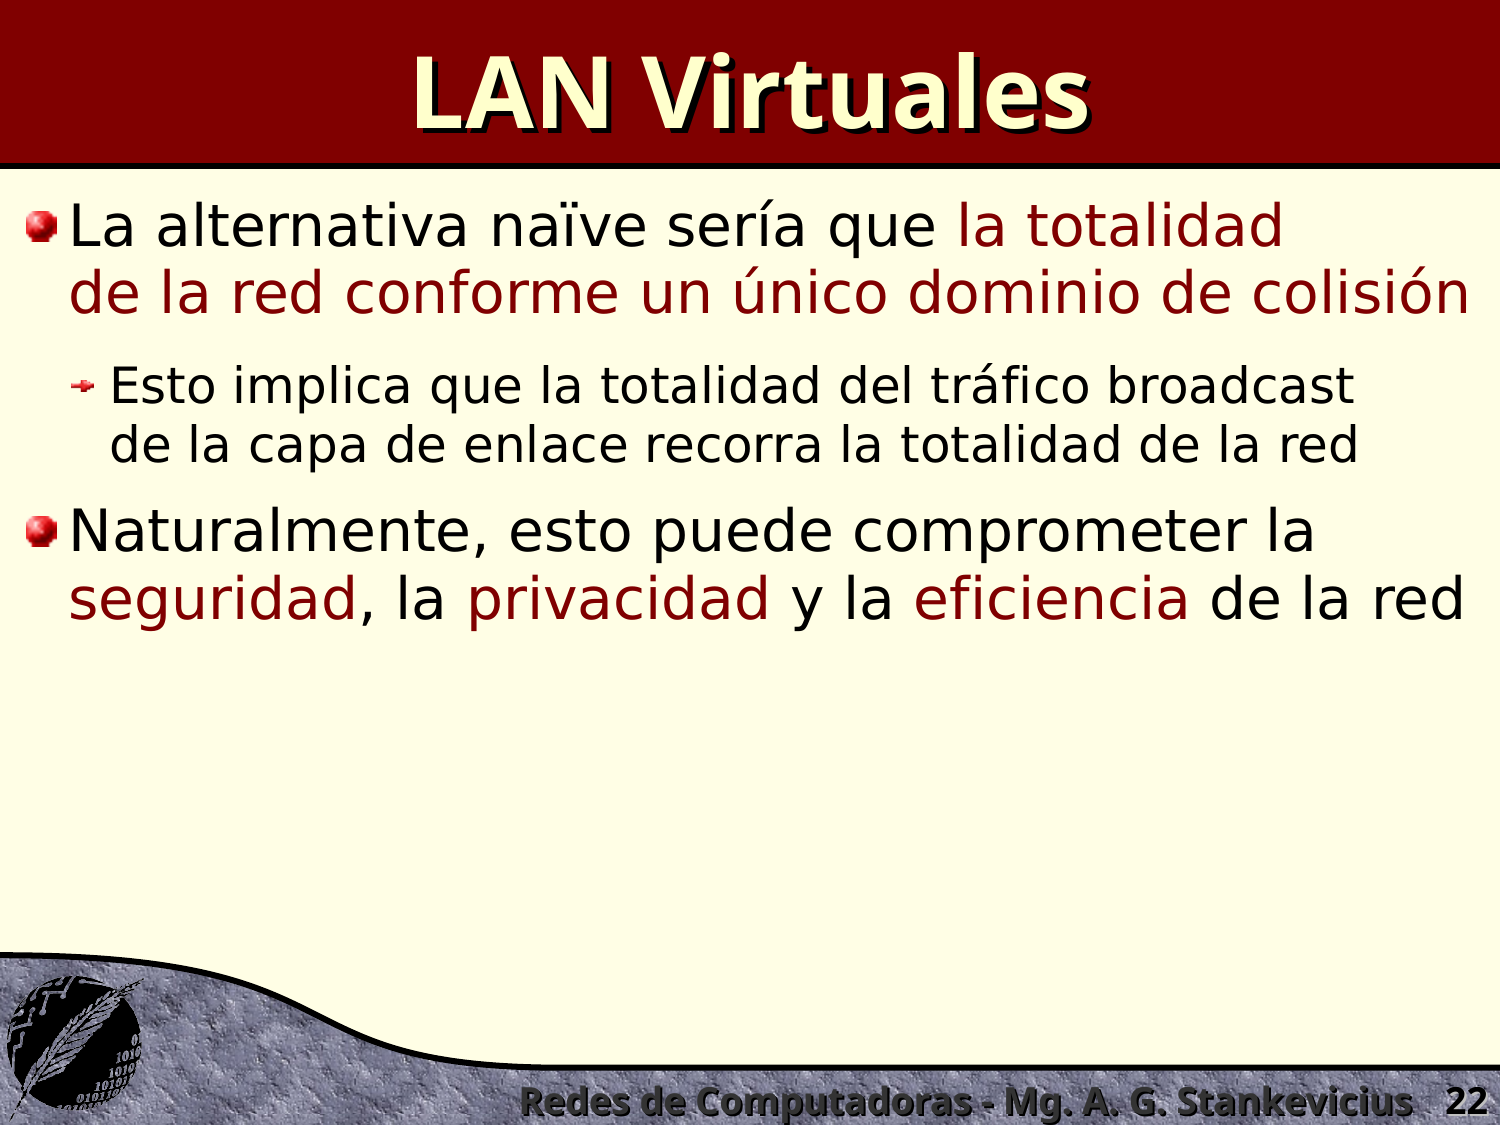

# LAN Virtuales
La alternativa naïve sería que la totalidad
de la red conforme un único dominio de colisión
Esto implica que la totalidad del tráfico broadcast
de la capa de enlace recorra la totalidad de la red
Naturalmente, esto puede comprometer la seguridad, la privacidad y la eficiencia de la red
22